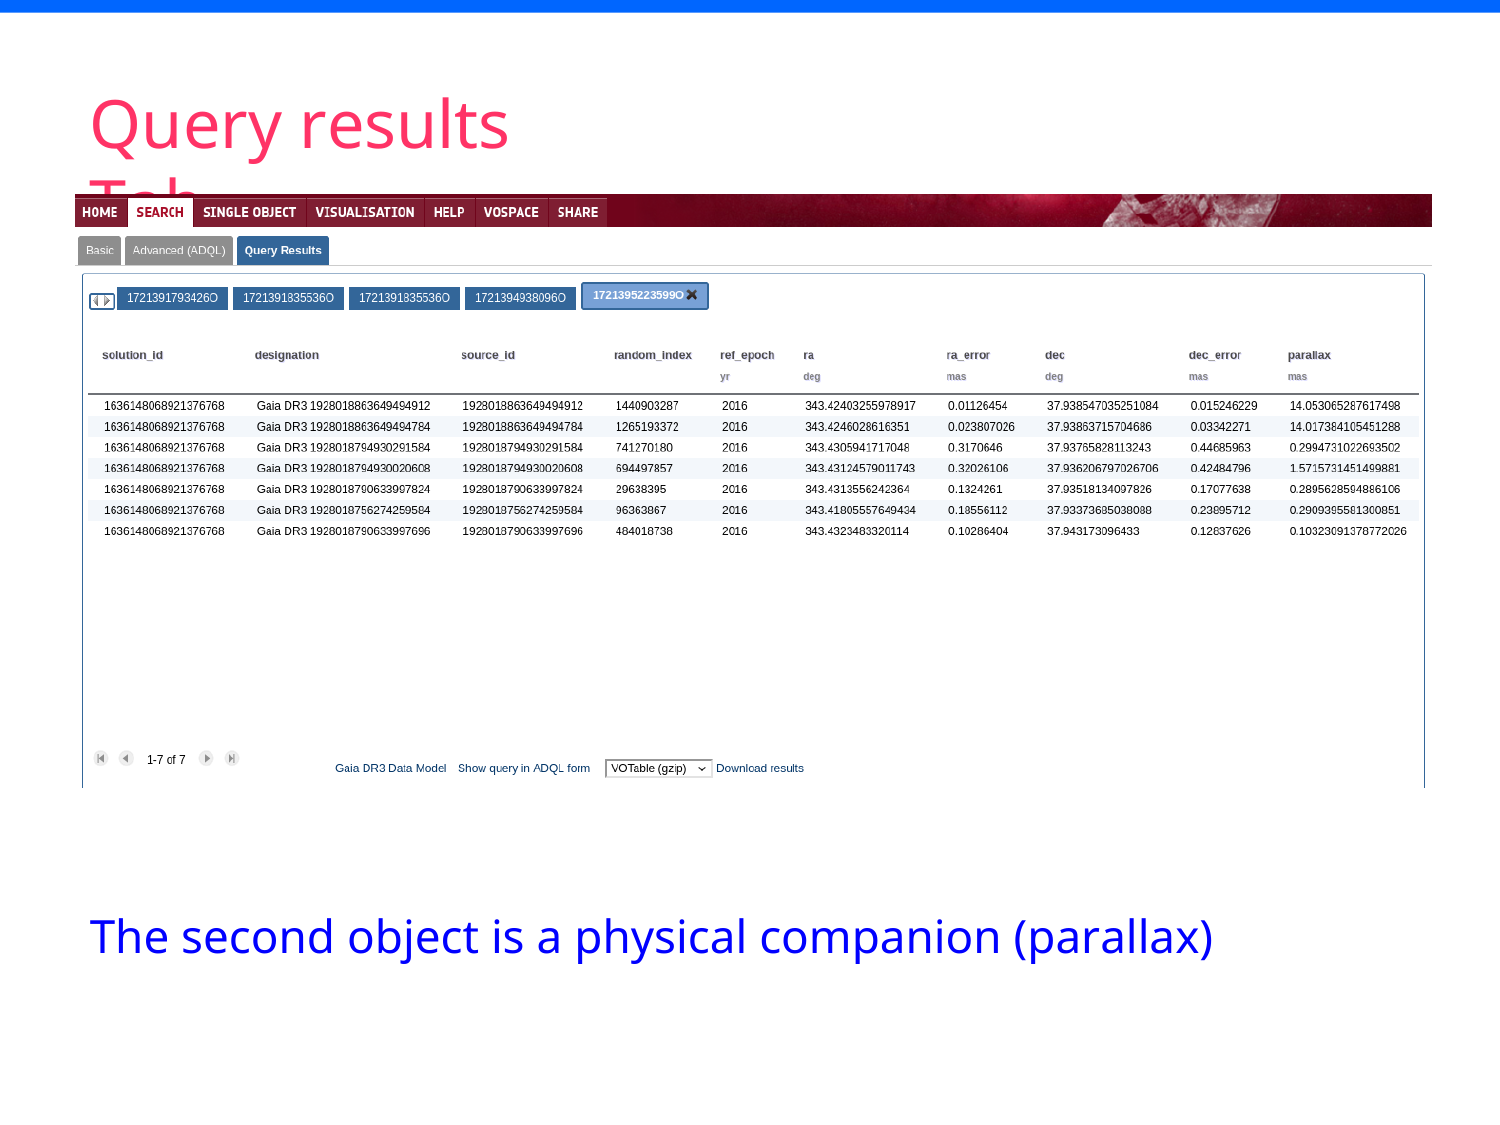

Query results Tab
The second object is a physical companion (parallax)
22